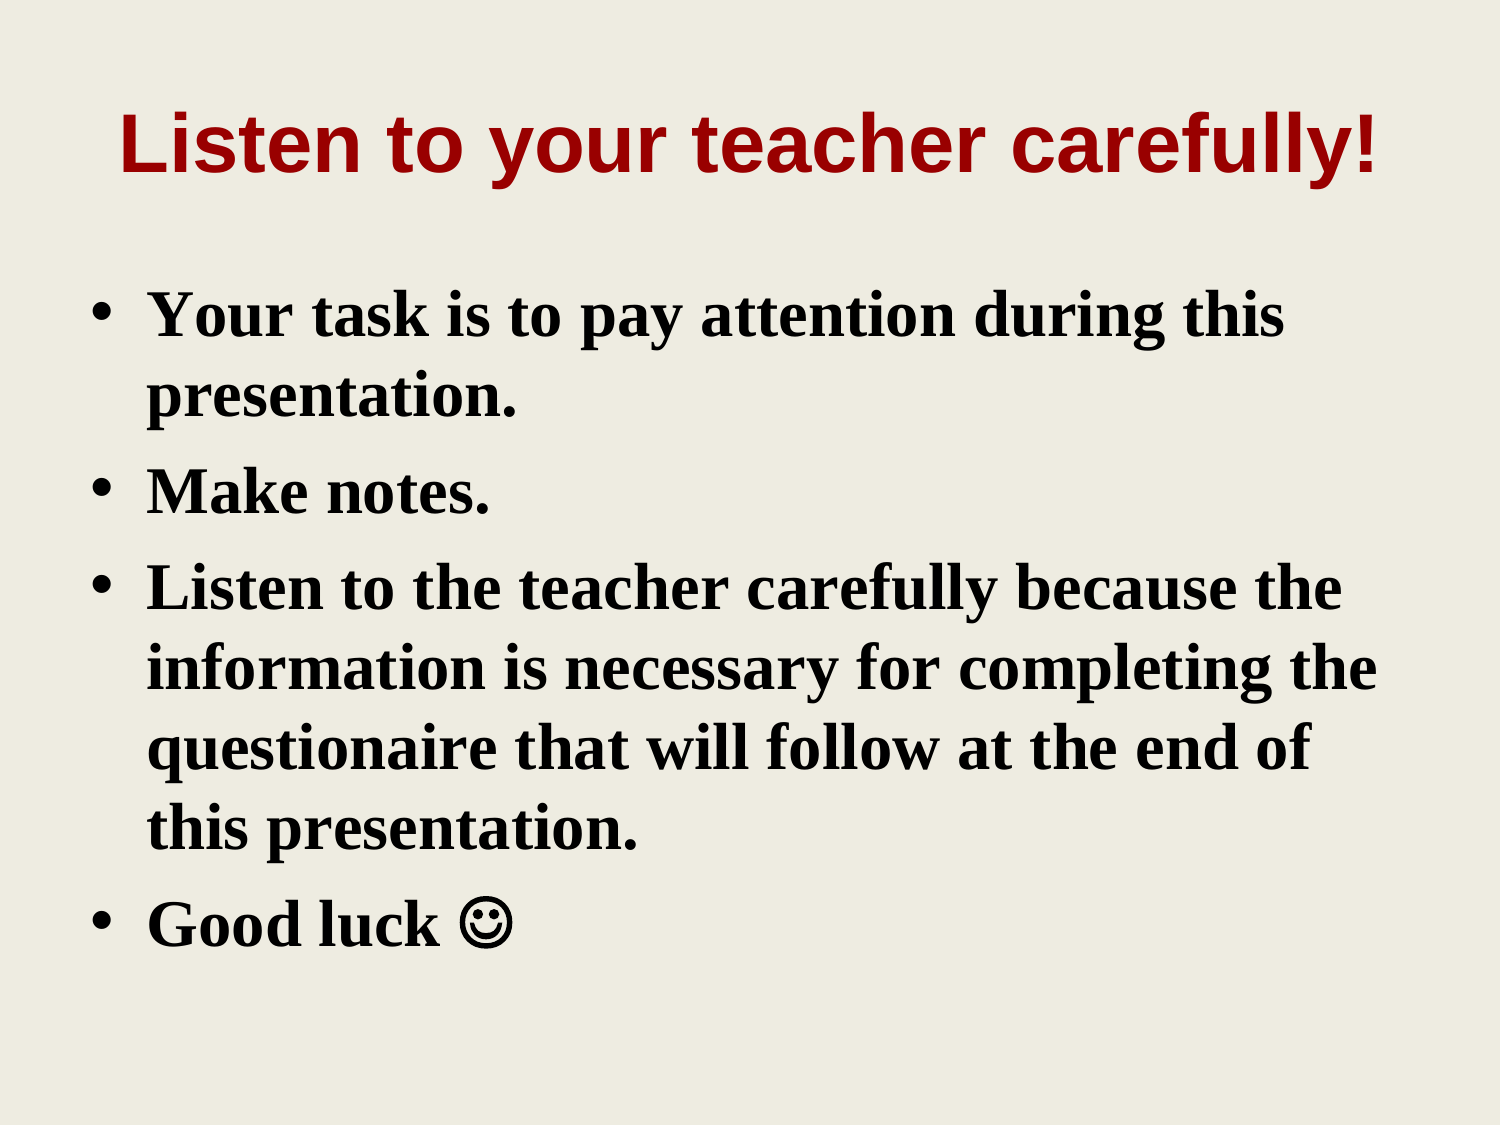

# Listen to your teacher carefully!
Your task is to pay attention during this presentation.
Make notes.
Listen to the teacher carefully because the information is necessary for completing the questionaire that will follow at the end of this presentation.
Good luck 